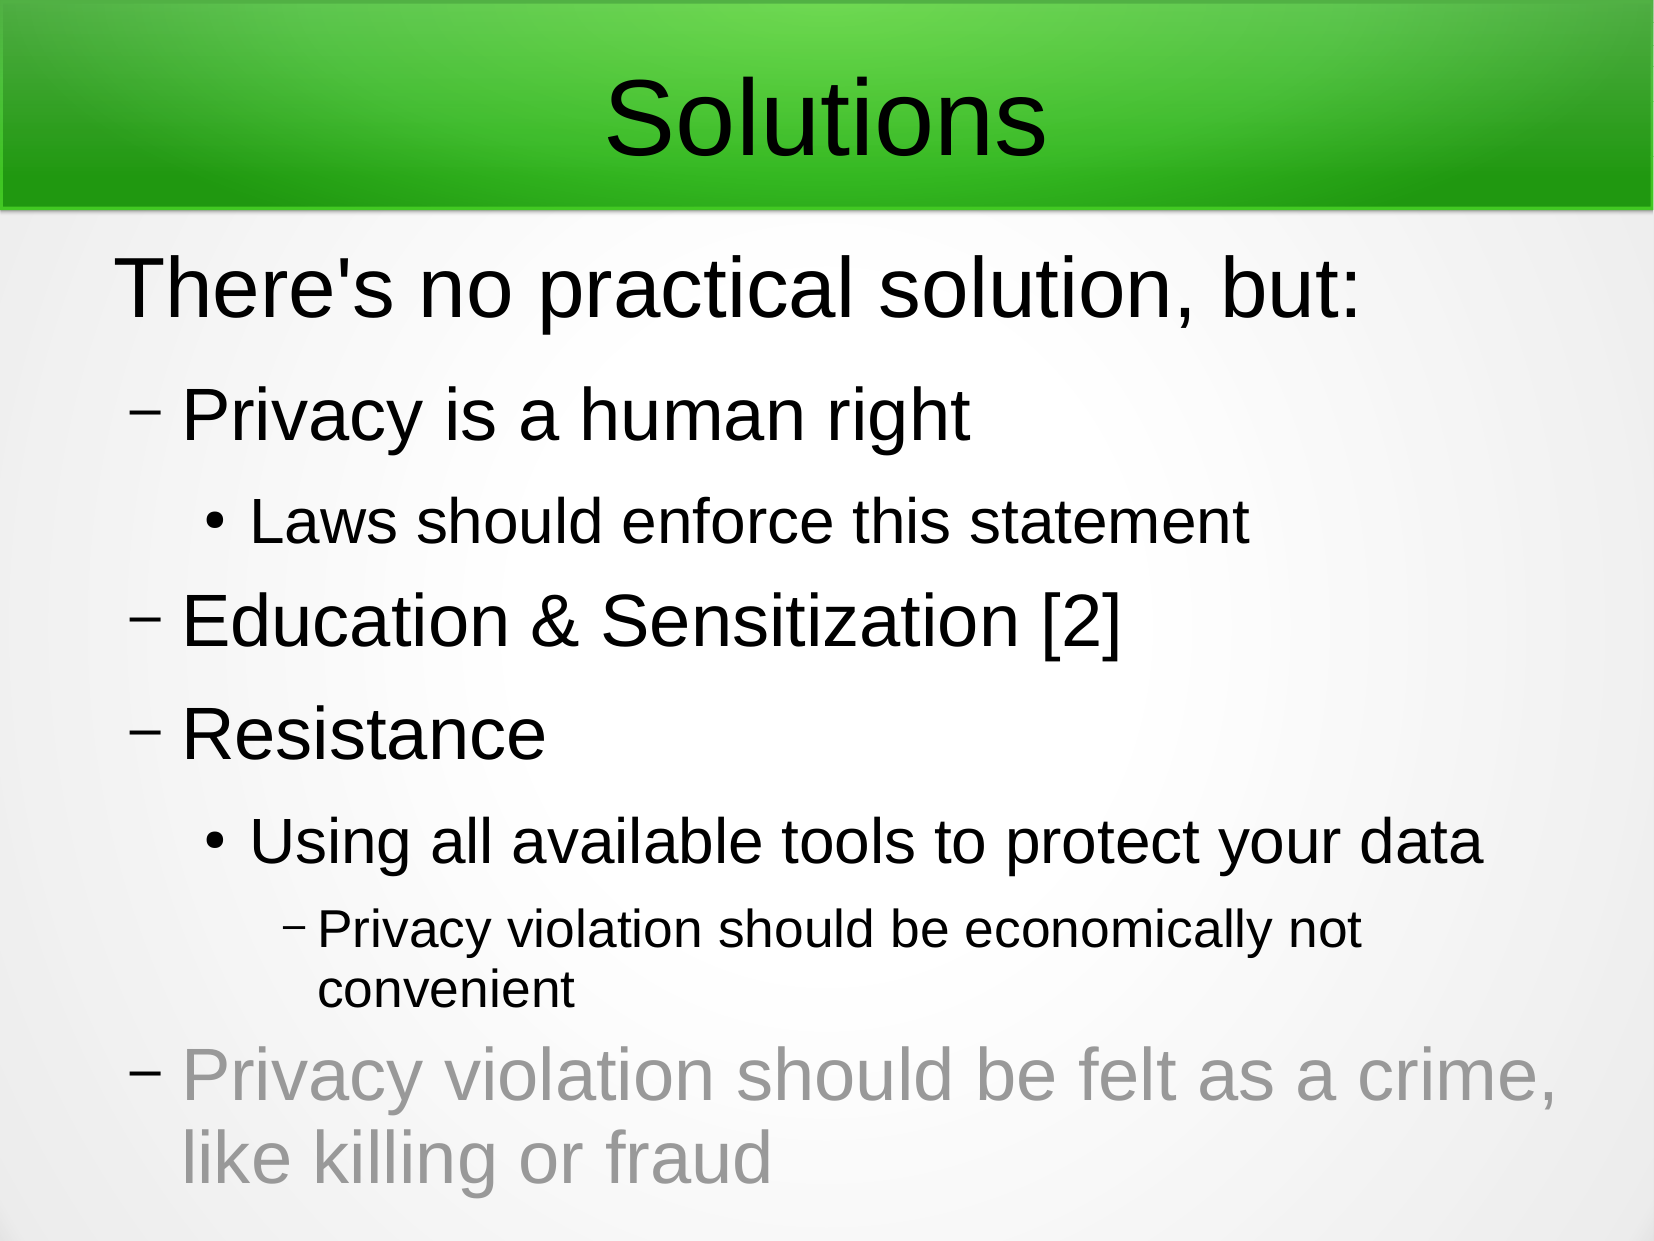

# Solutions
There's no practical solution, but:
Privacy is a human right
Laws should enforce this statement
Education & Sensitization [2]
Resistance
Using all available tools to protect your data
Privacy violation should be economically not convenient
Privacy violation should be felt as a crime, like killing or fraud